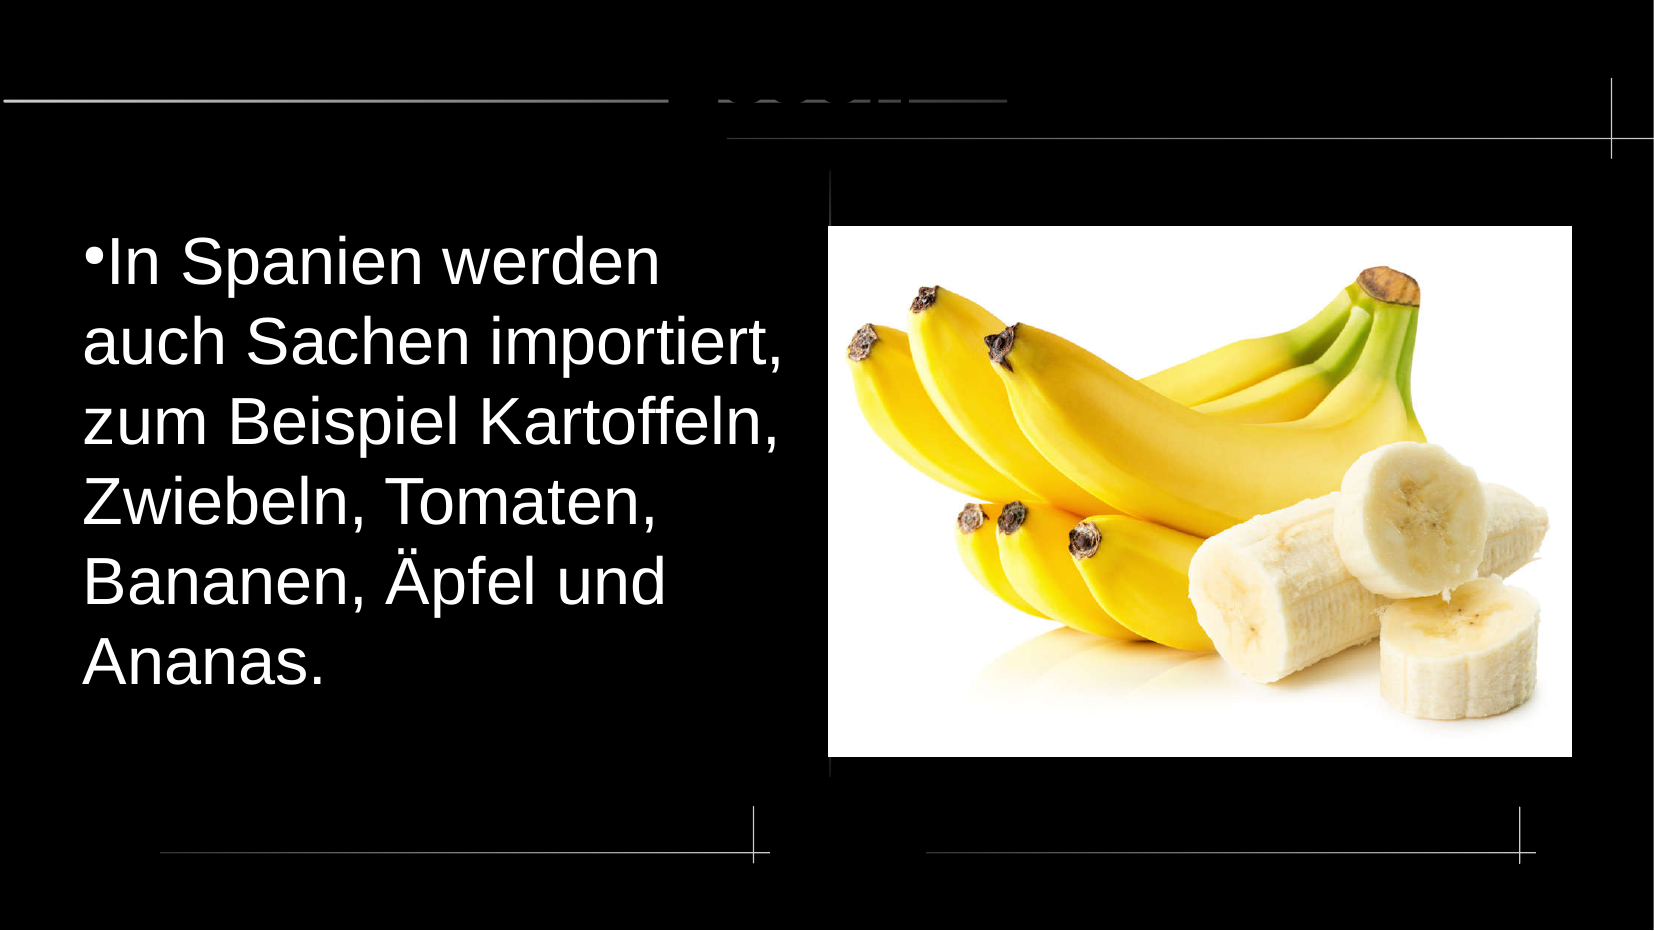

# Essen
In Spanien werden auch Sachen importiert, zum Beispiel Kartoffeln, Zwiebeln, Tomaten, Bananen, Äpfel und Ananas.